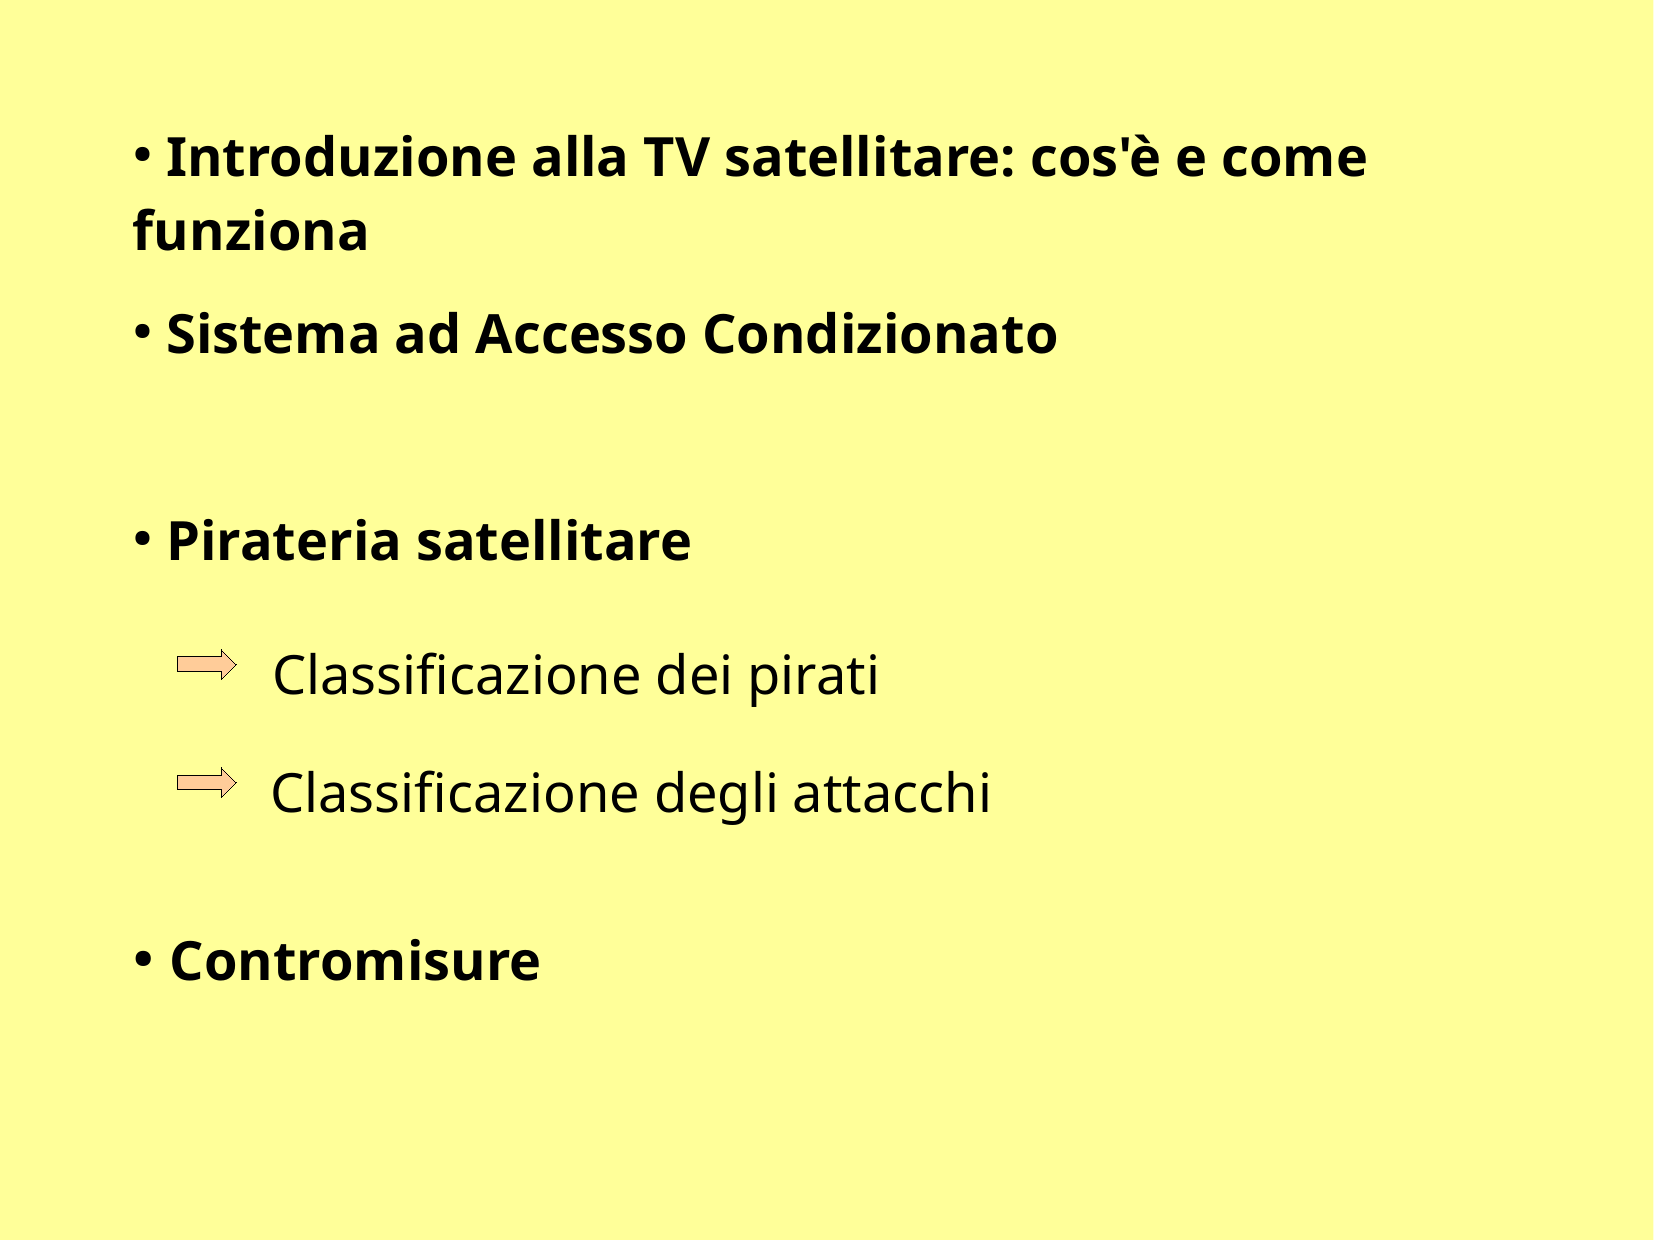

Introduzione alla TV satellitare: cos'è e come funziona
 Sistema ad Accesso Condizionato
 Pirateria satellitare
Classificazione dei pirati
Classificazione degli attacchi
 Contromisure